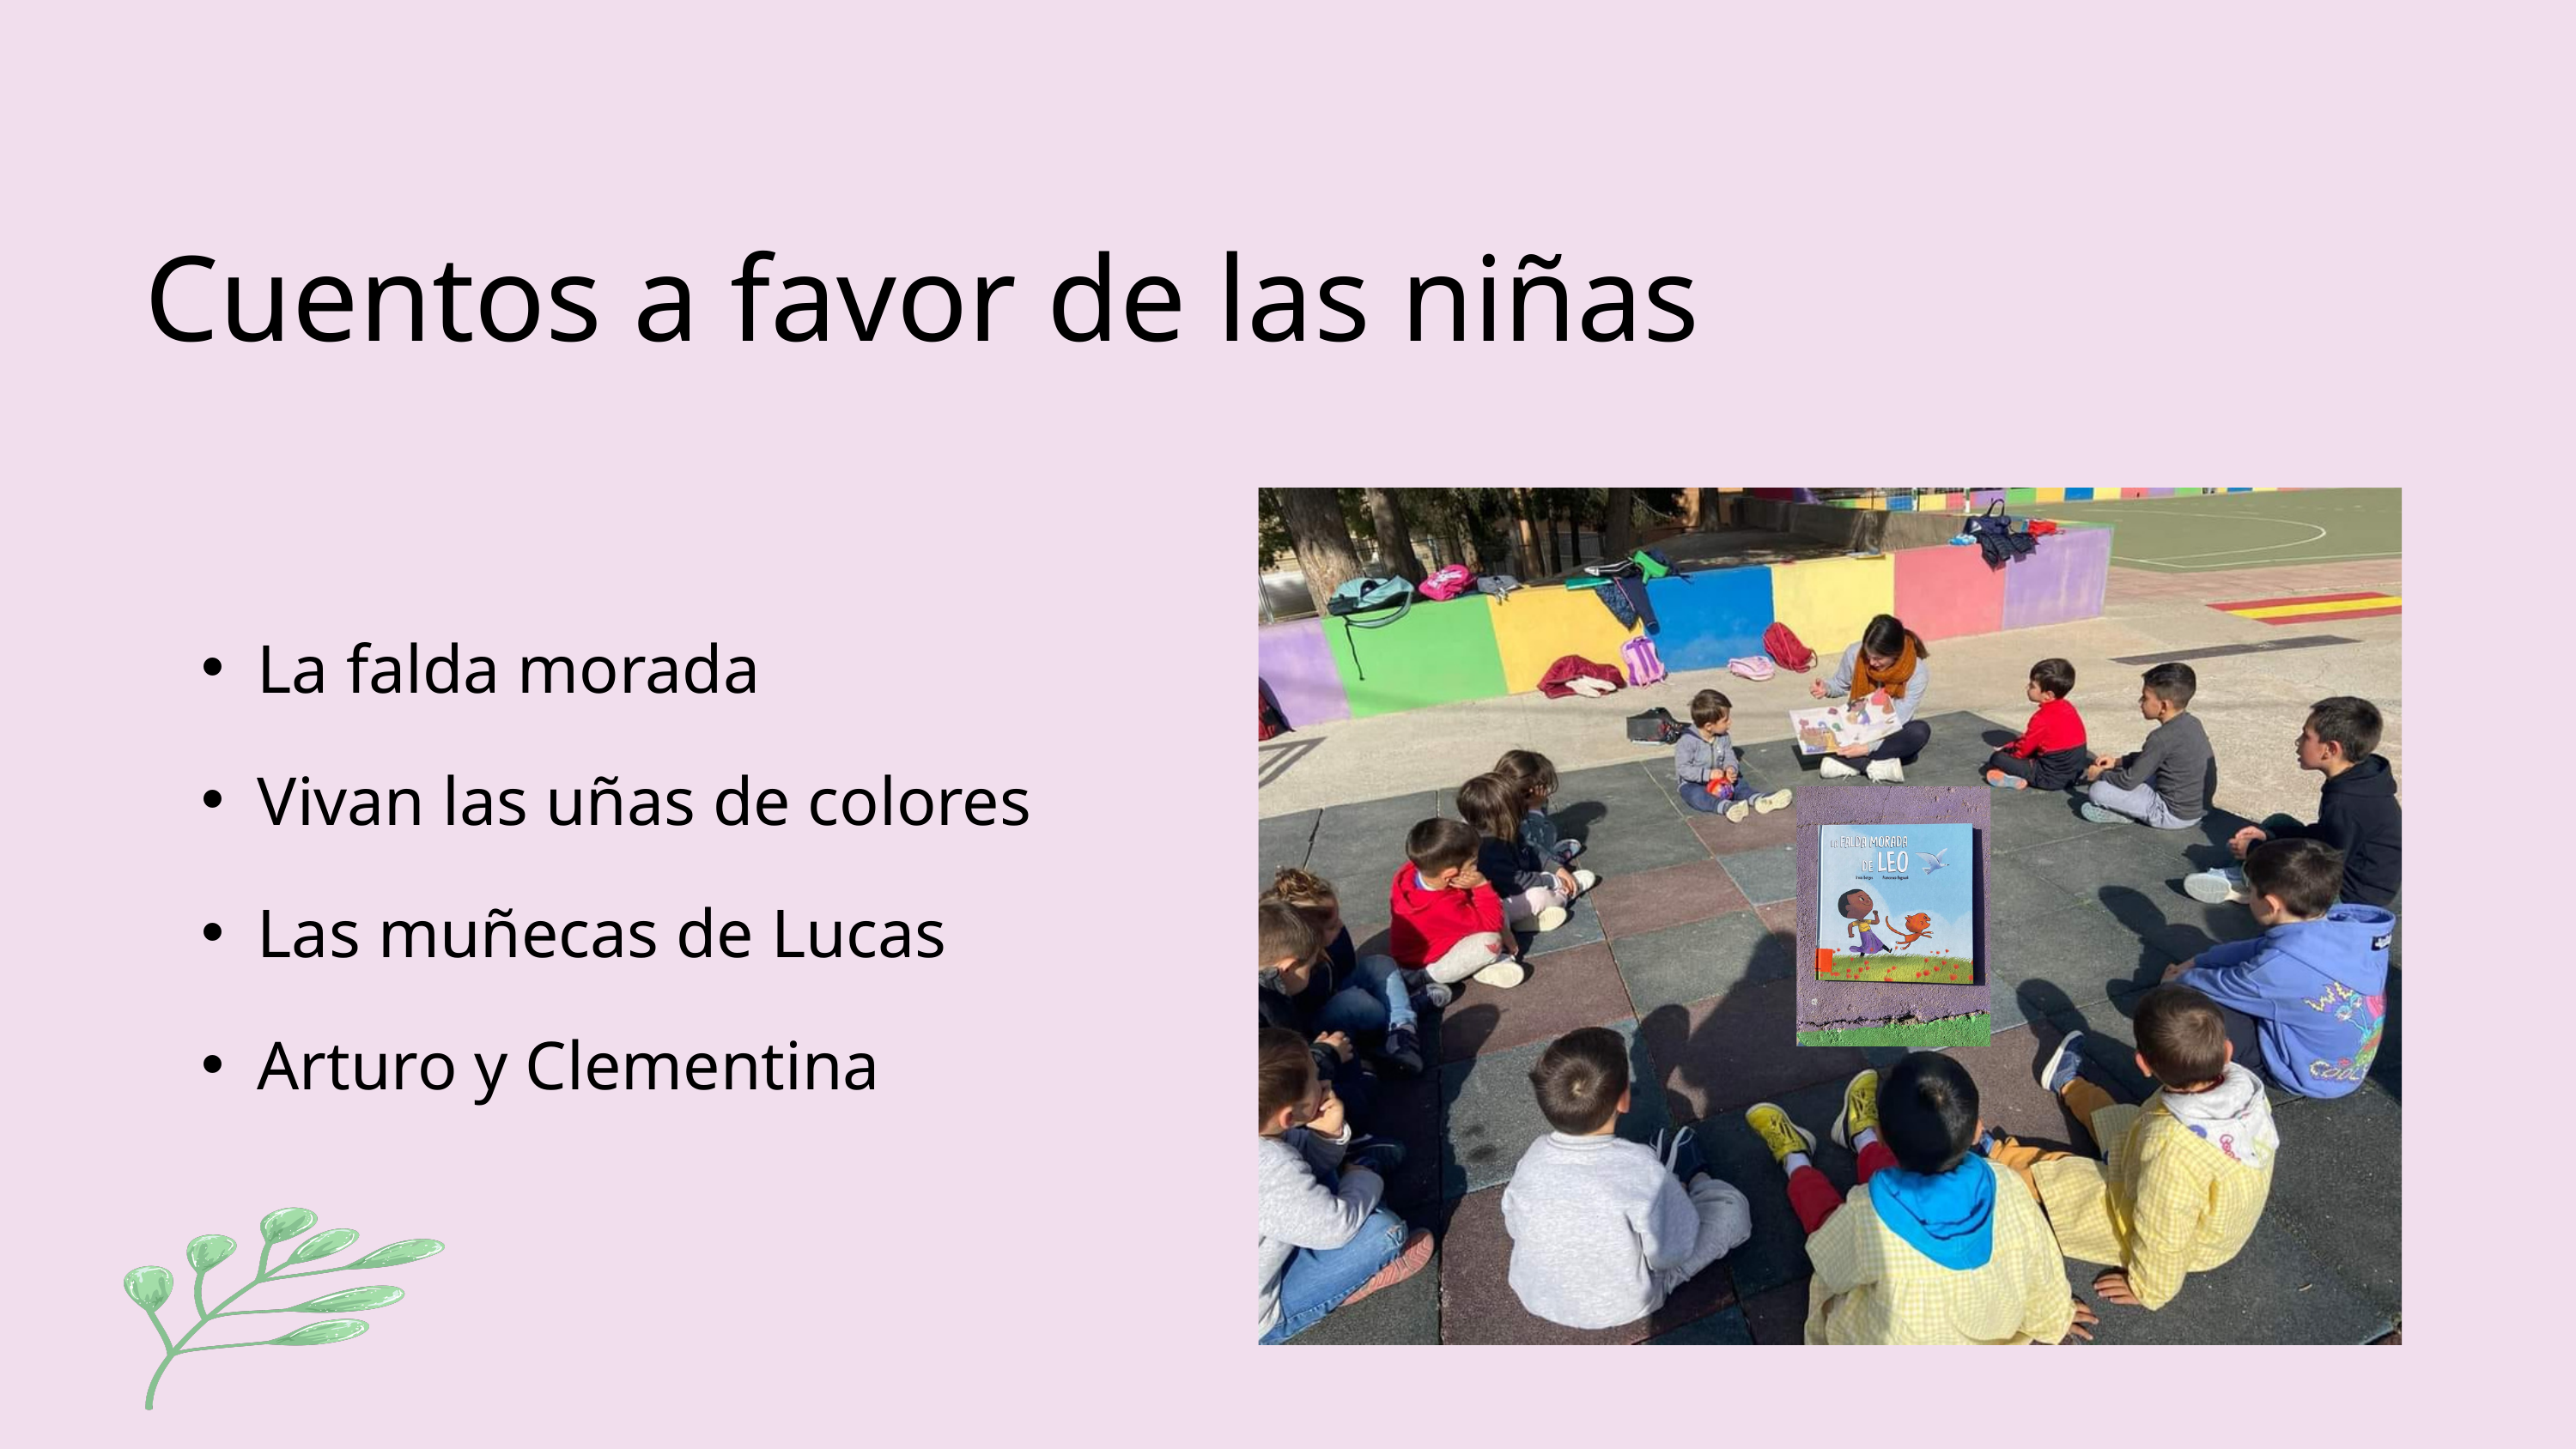

Cuentos a favor de las niñas
La falda morada
Vivan las uñas de colores
Las muñecas de Lucas
Arturo y Clementina